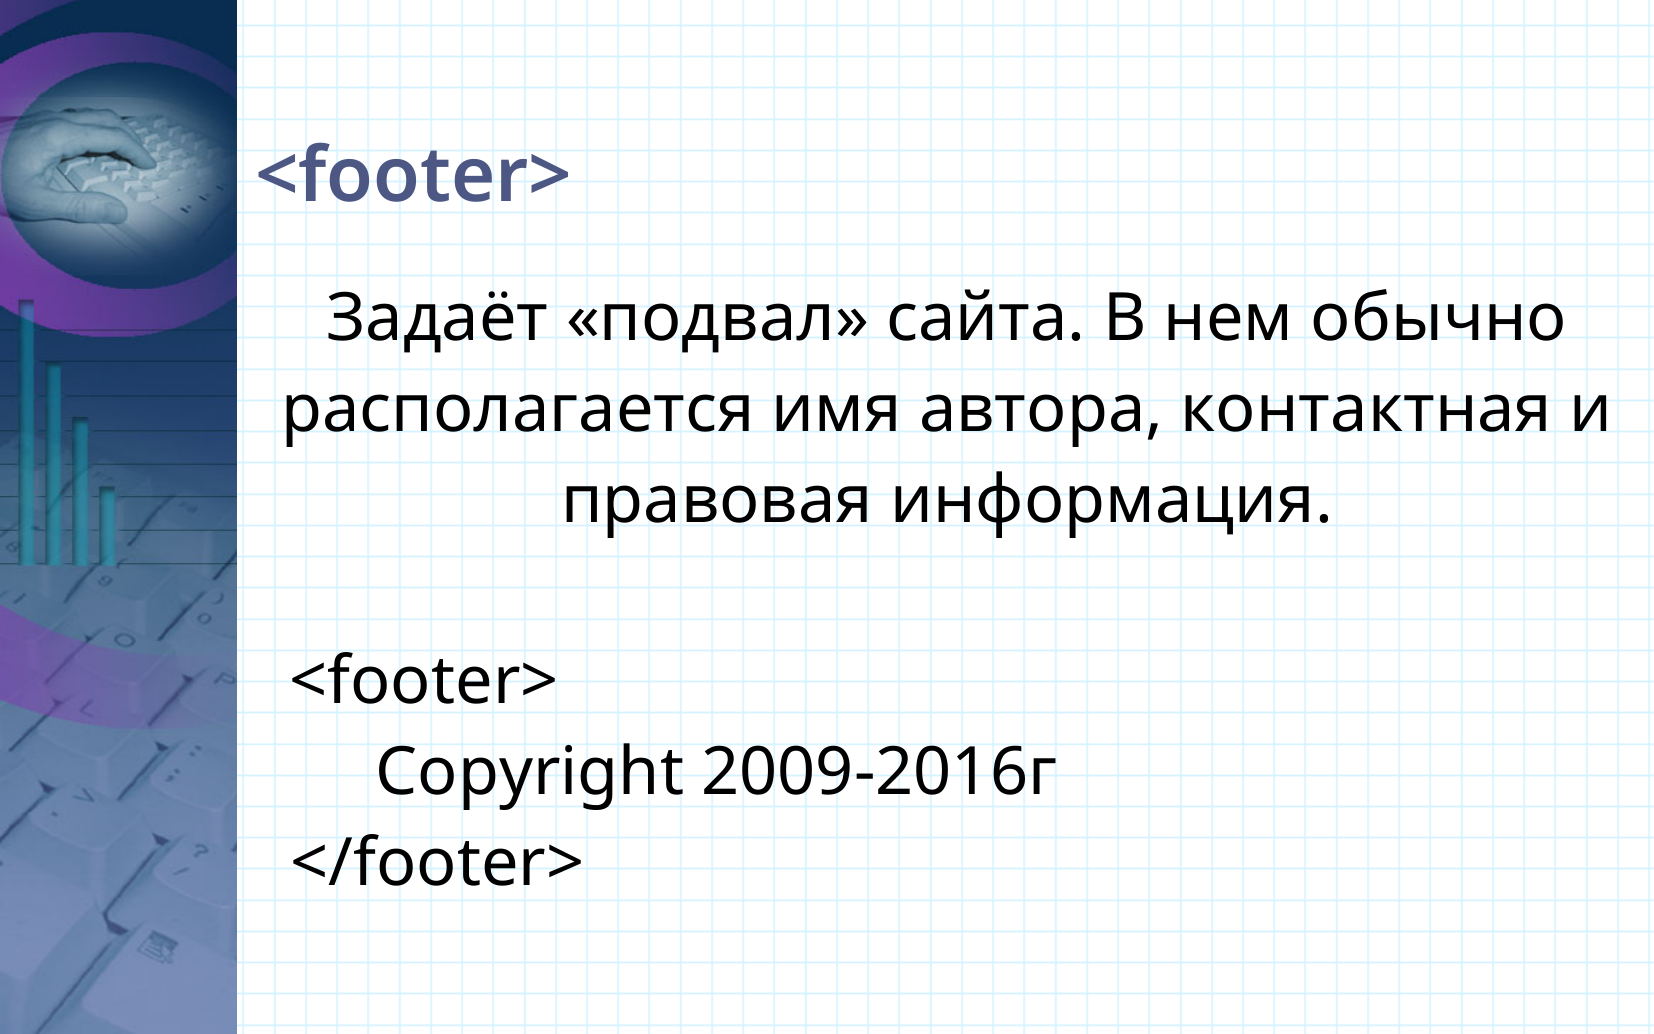

# <footer>
Задаёт «подвал» сайта. В нем обычно располагается имя автора, контактная и правовая информация.
 Copyright 2009-2016г
</footer>